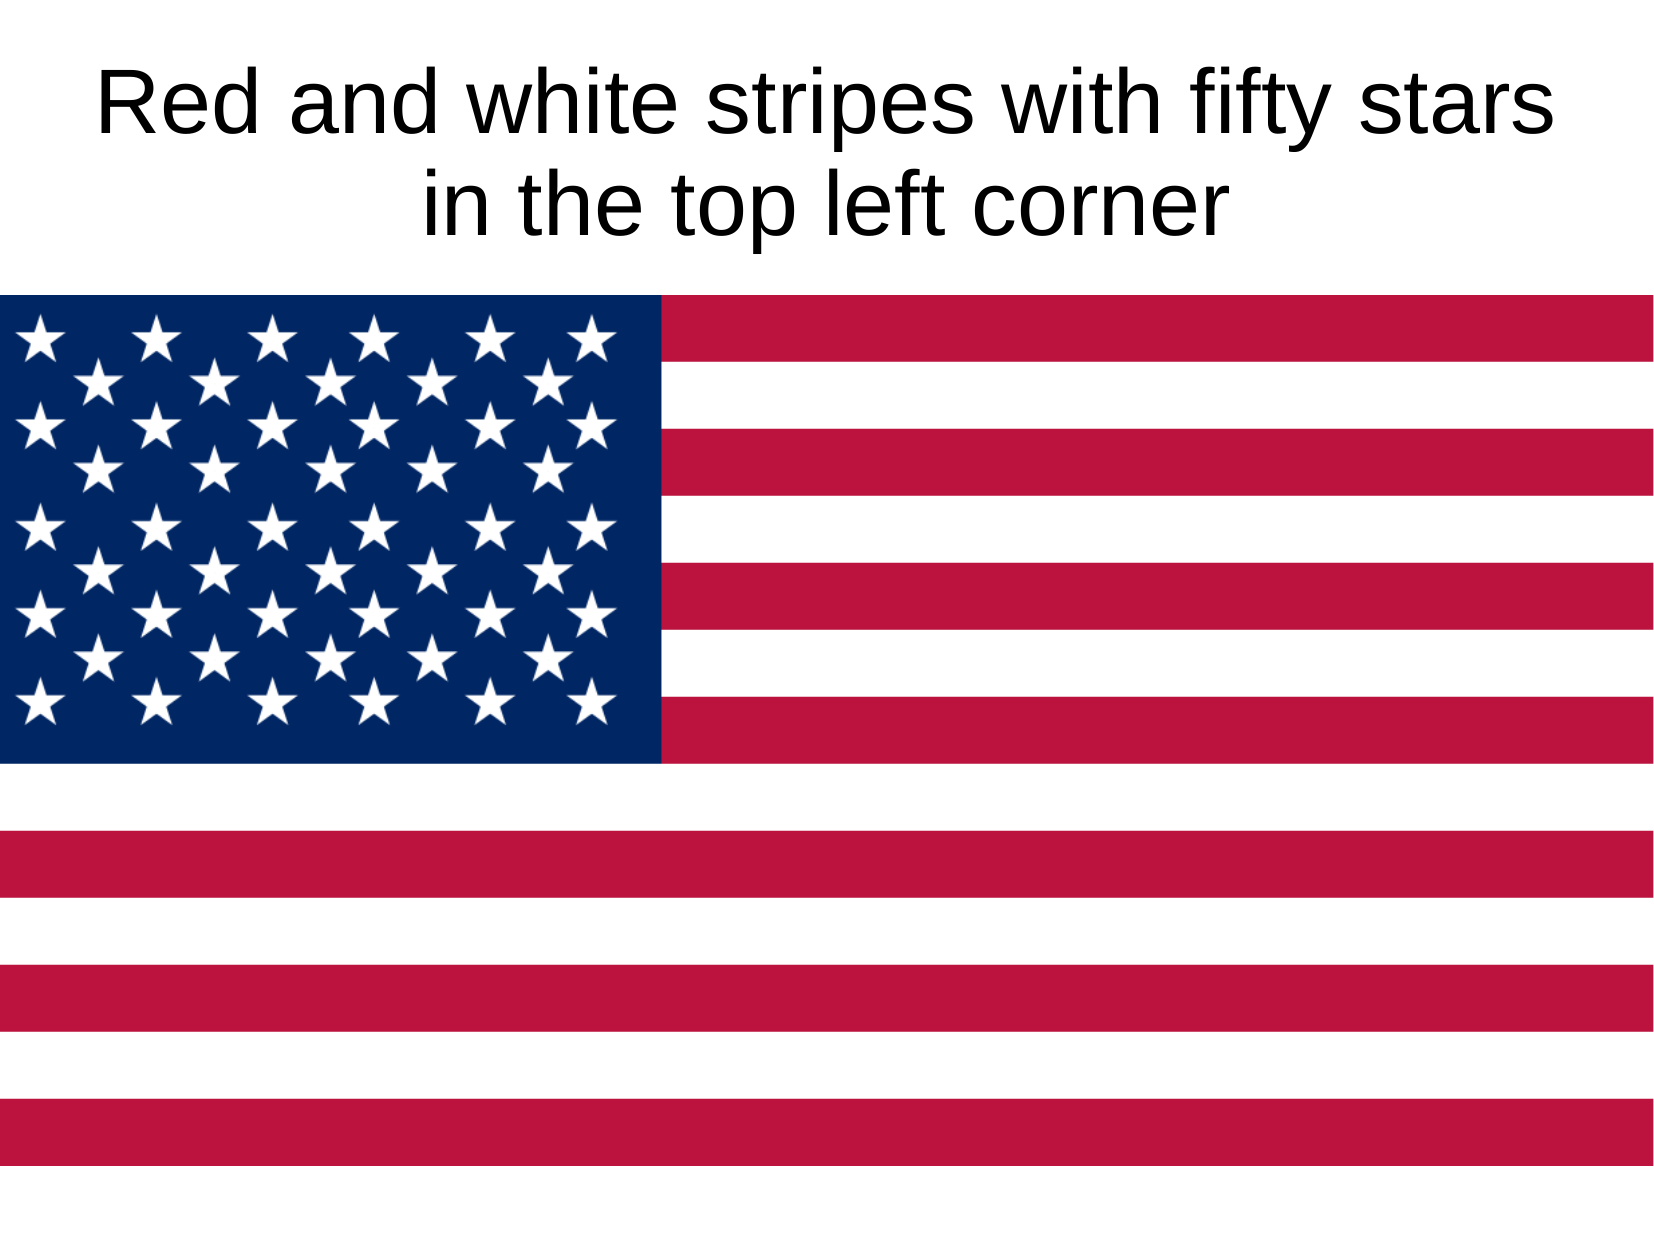

# Red and white stripes with fifty stars in the top left corner